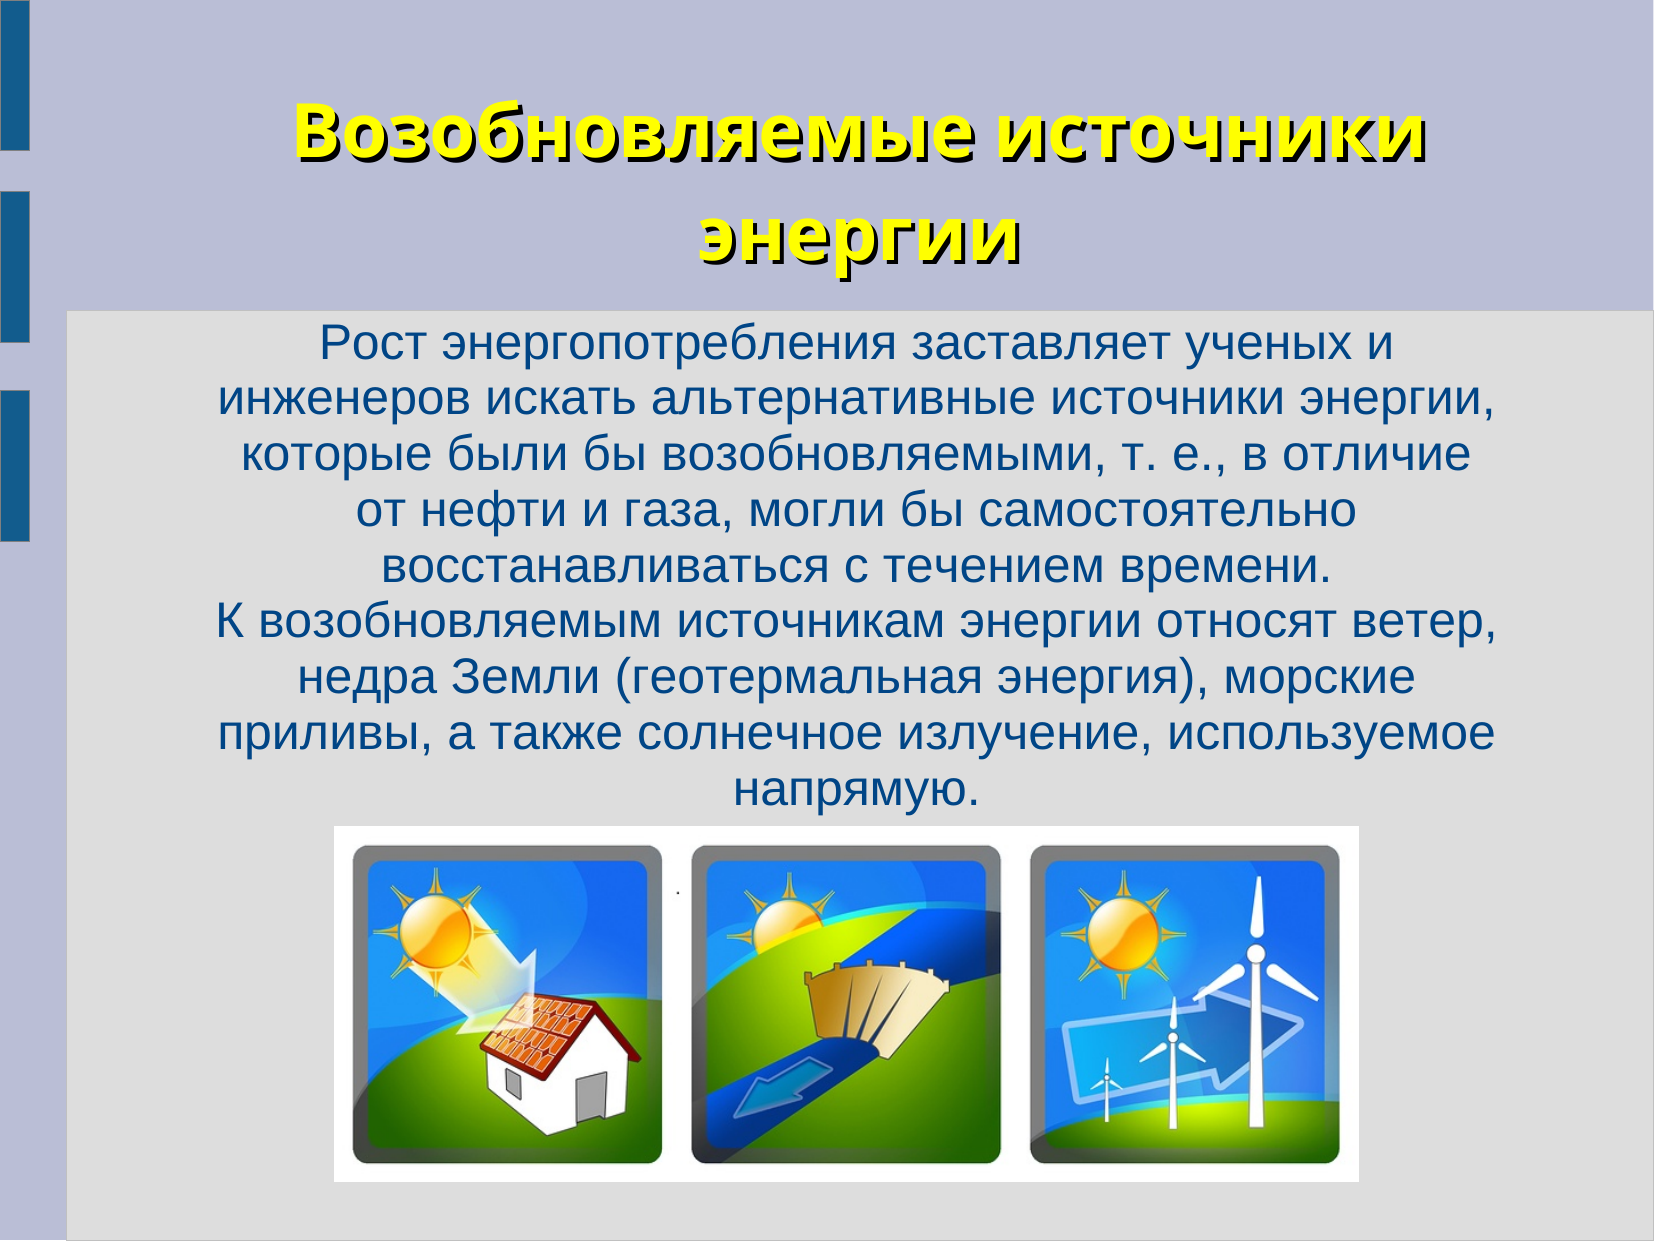

# Возобновляемые источники энергии
Рост энергопотребления заставляет ученых и инженеров искать альтернативные источники энергии, которые были бы возобновляемыми, т. е., в отличие от нефти и газа, могли бы самостоятельно восстанавливаться с течением времени.
К возобновляемым источникам энергии относят ветер, недра Земли (геотермальная энергия), морские приливы, а также солнечное излучение, используемое напрямую.